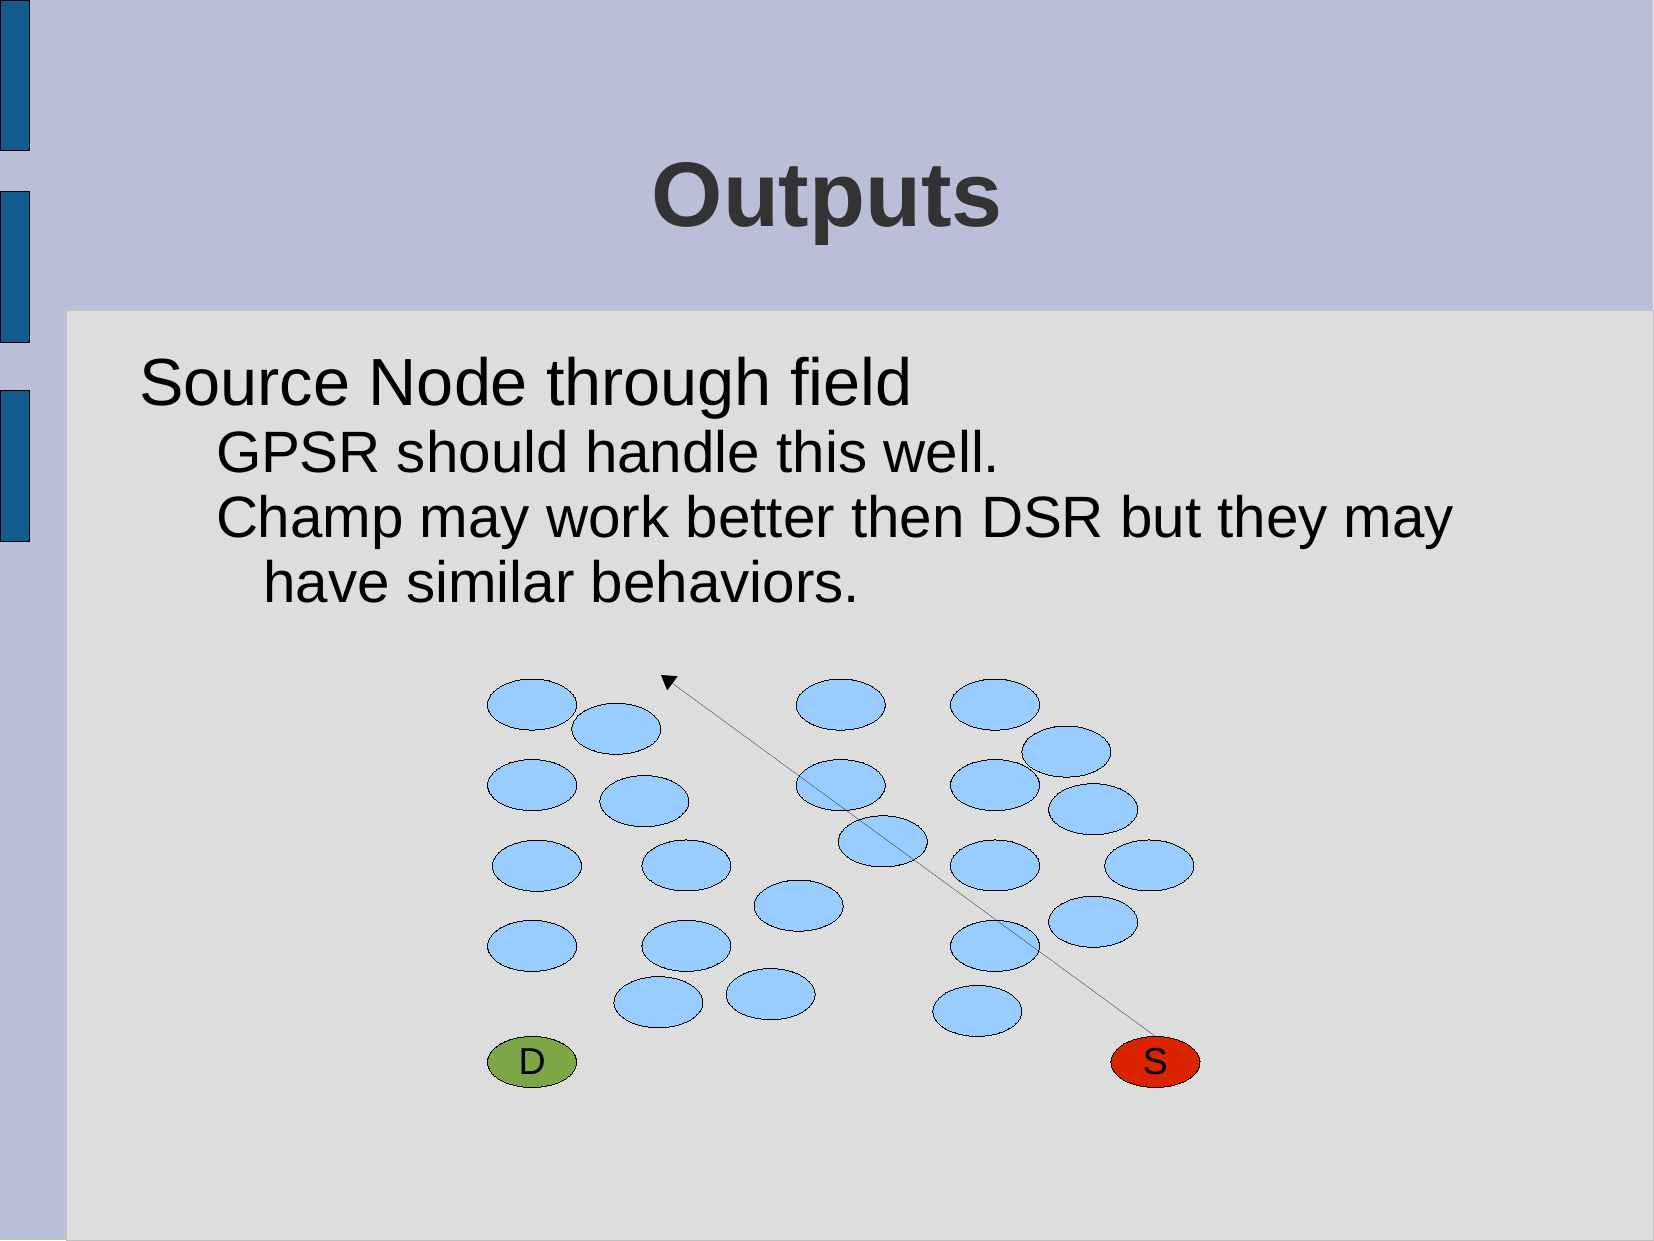

# Outputs
Source Node through field
GPSR should handle this well.
Champ may work better then DSR but they may have similar behaviors.
D
S